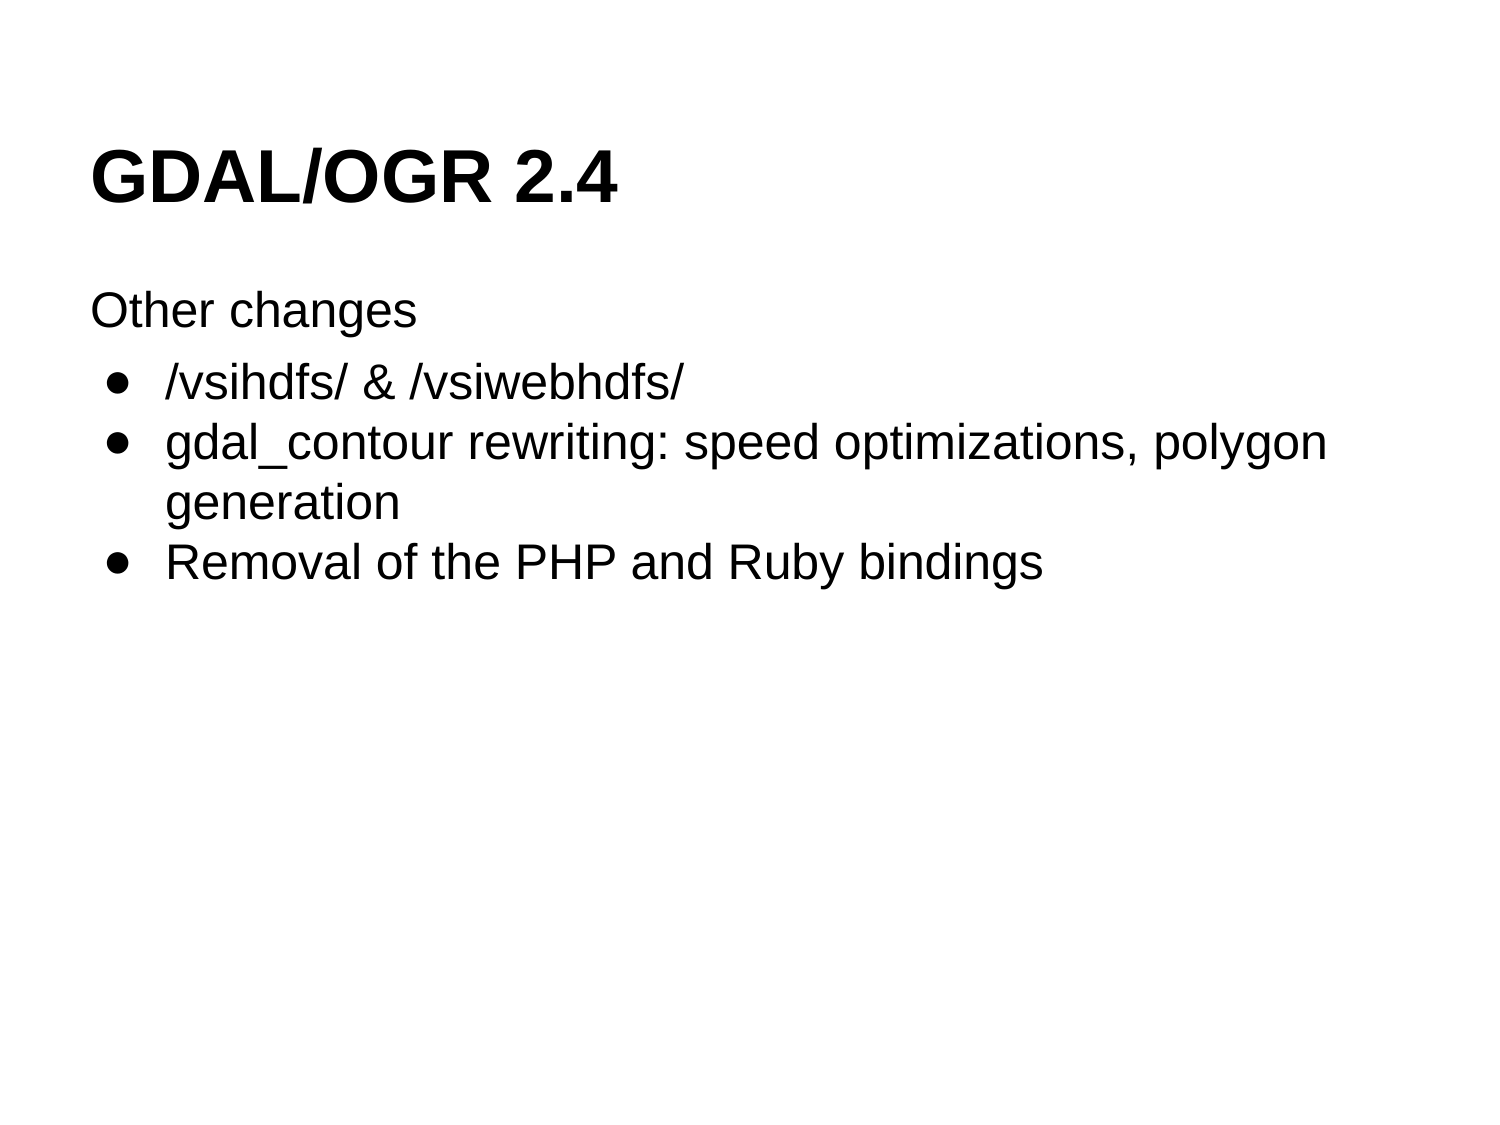

# GDAL/OGR 2.4
Other changes
/vsihdfs/ & /vsiwebhdfs/
gdal_contour rewriting: speed optimizations, polygon generation
Removal of the PHP and Ruby bindings